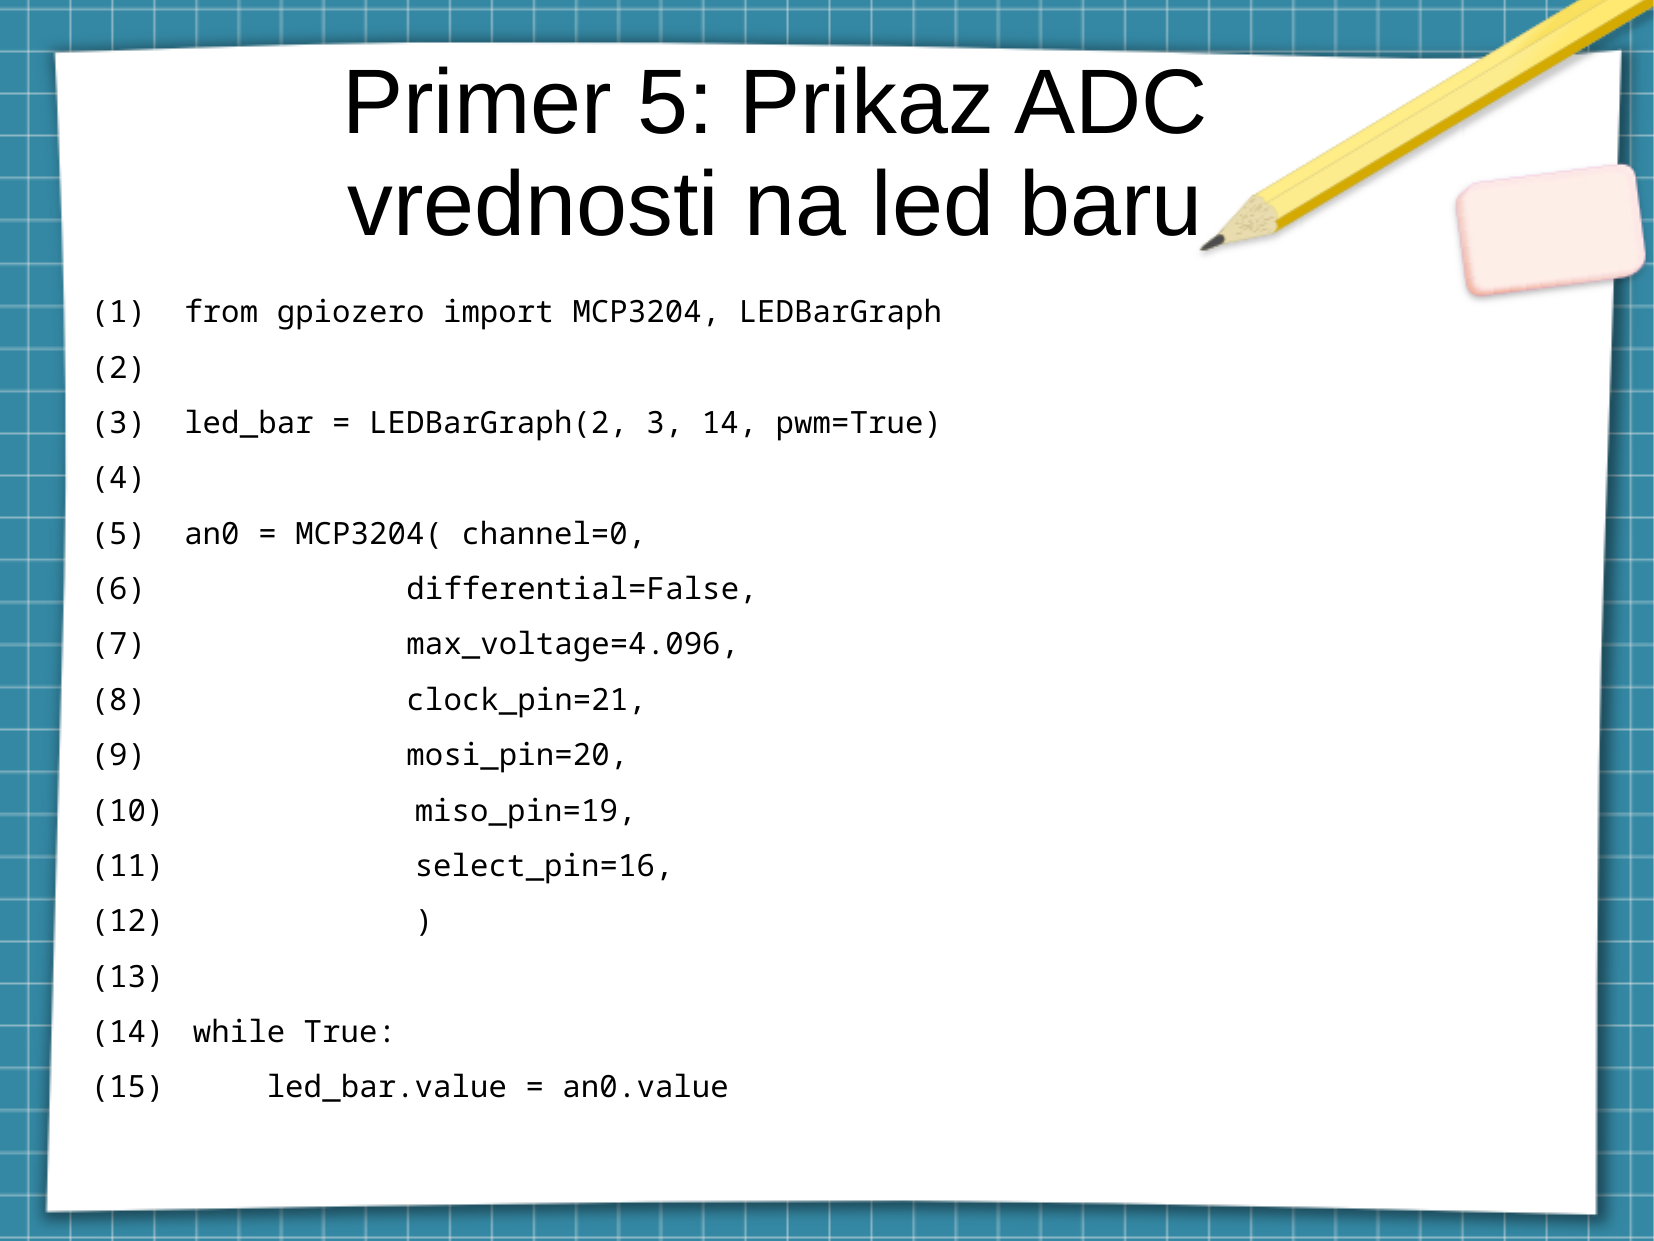

# Primer 5: Prikaz ADC vrednosti na led baru
from gpiozero import MCP3204, LEDBarGraph
led_bar = LEDBarGraph(2, 3, 14, pwm=True)
an0 = MCP3204( channel=0,
 differential=False,
 max_voltage=4.096,
 clock_pin=21,
 mosi_pin=20,
 miso_pin=19,
 select_pin=16,
 )
while True:
 led_bar.value = an0.value